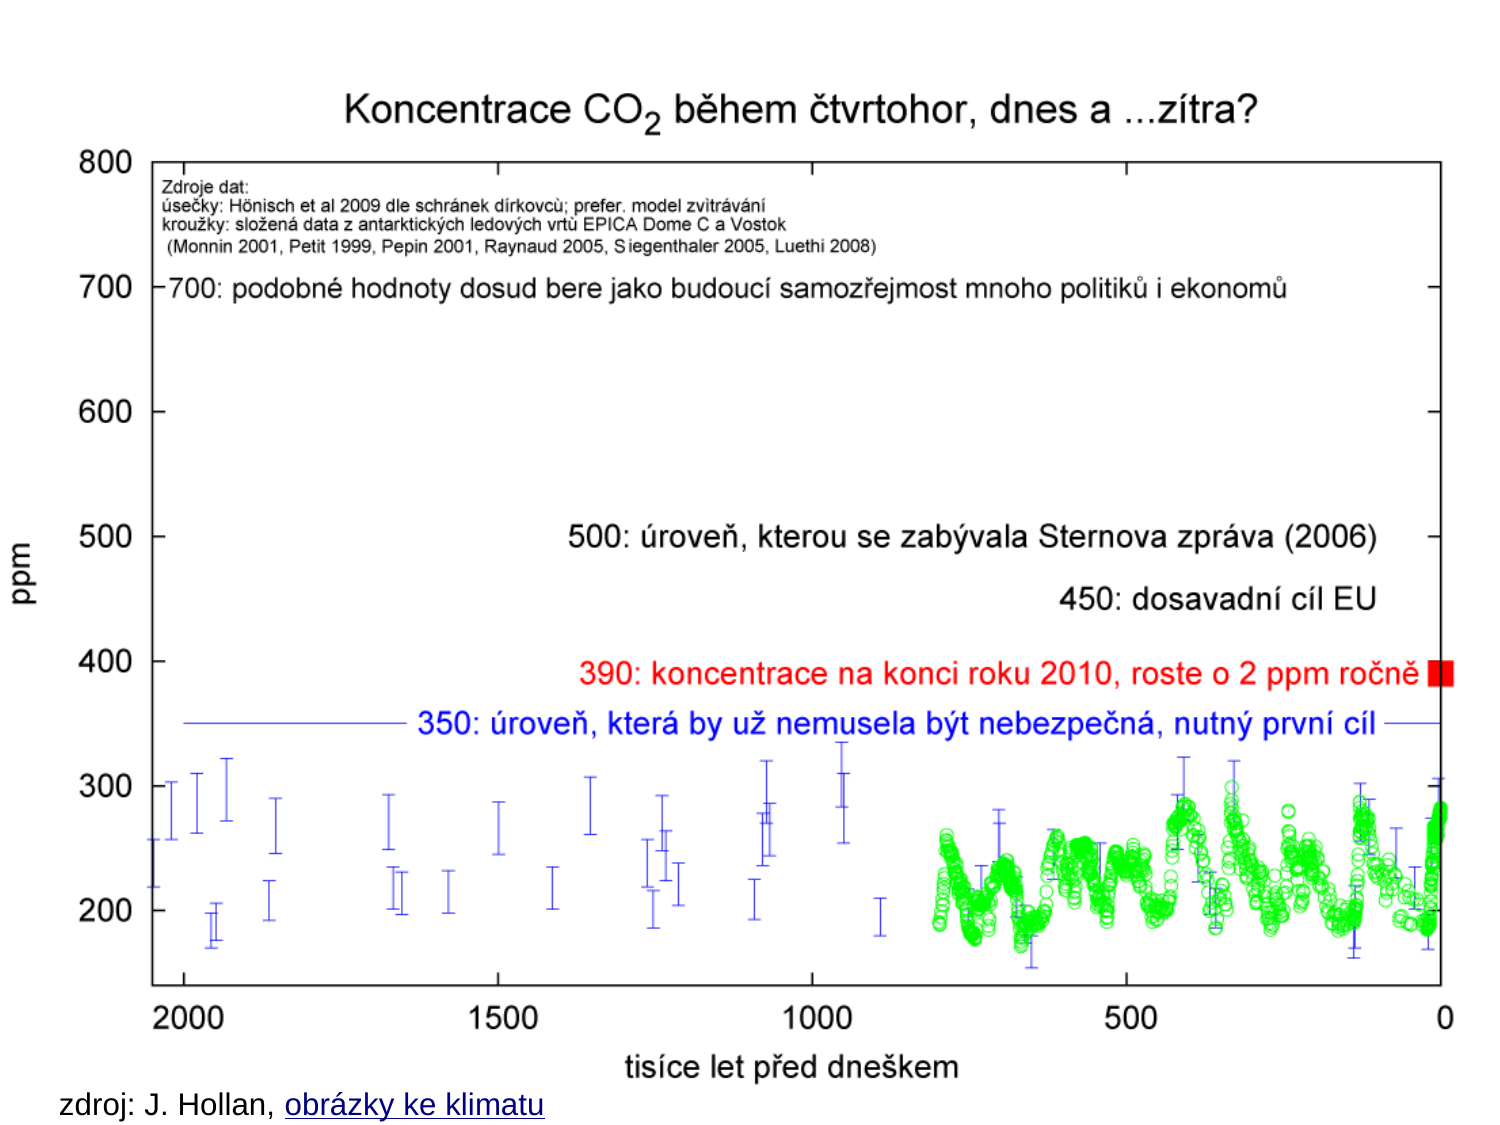

# zdroj: J. Hollan, obrázky ke klimatu